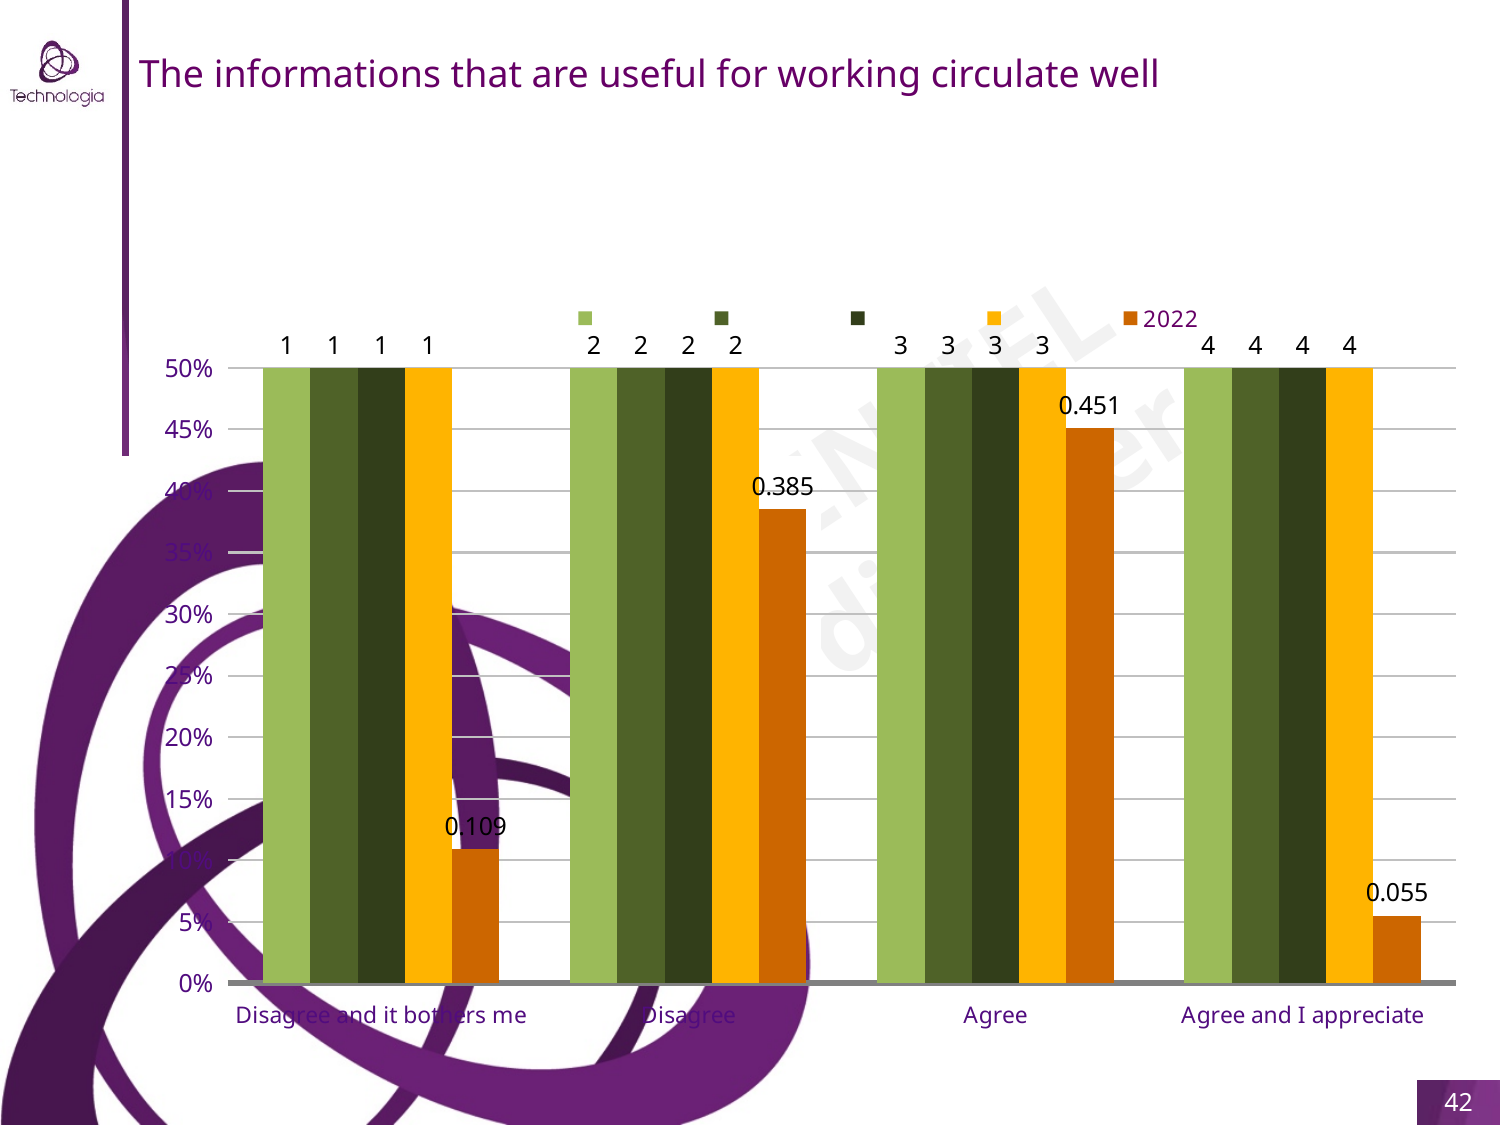

# The informations that are useful for working circulate well
[unsupported chart]